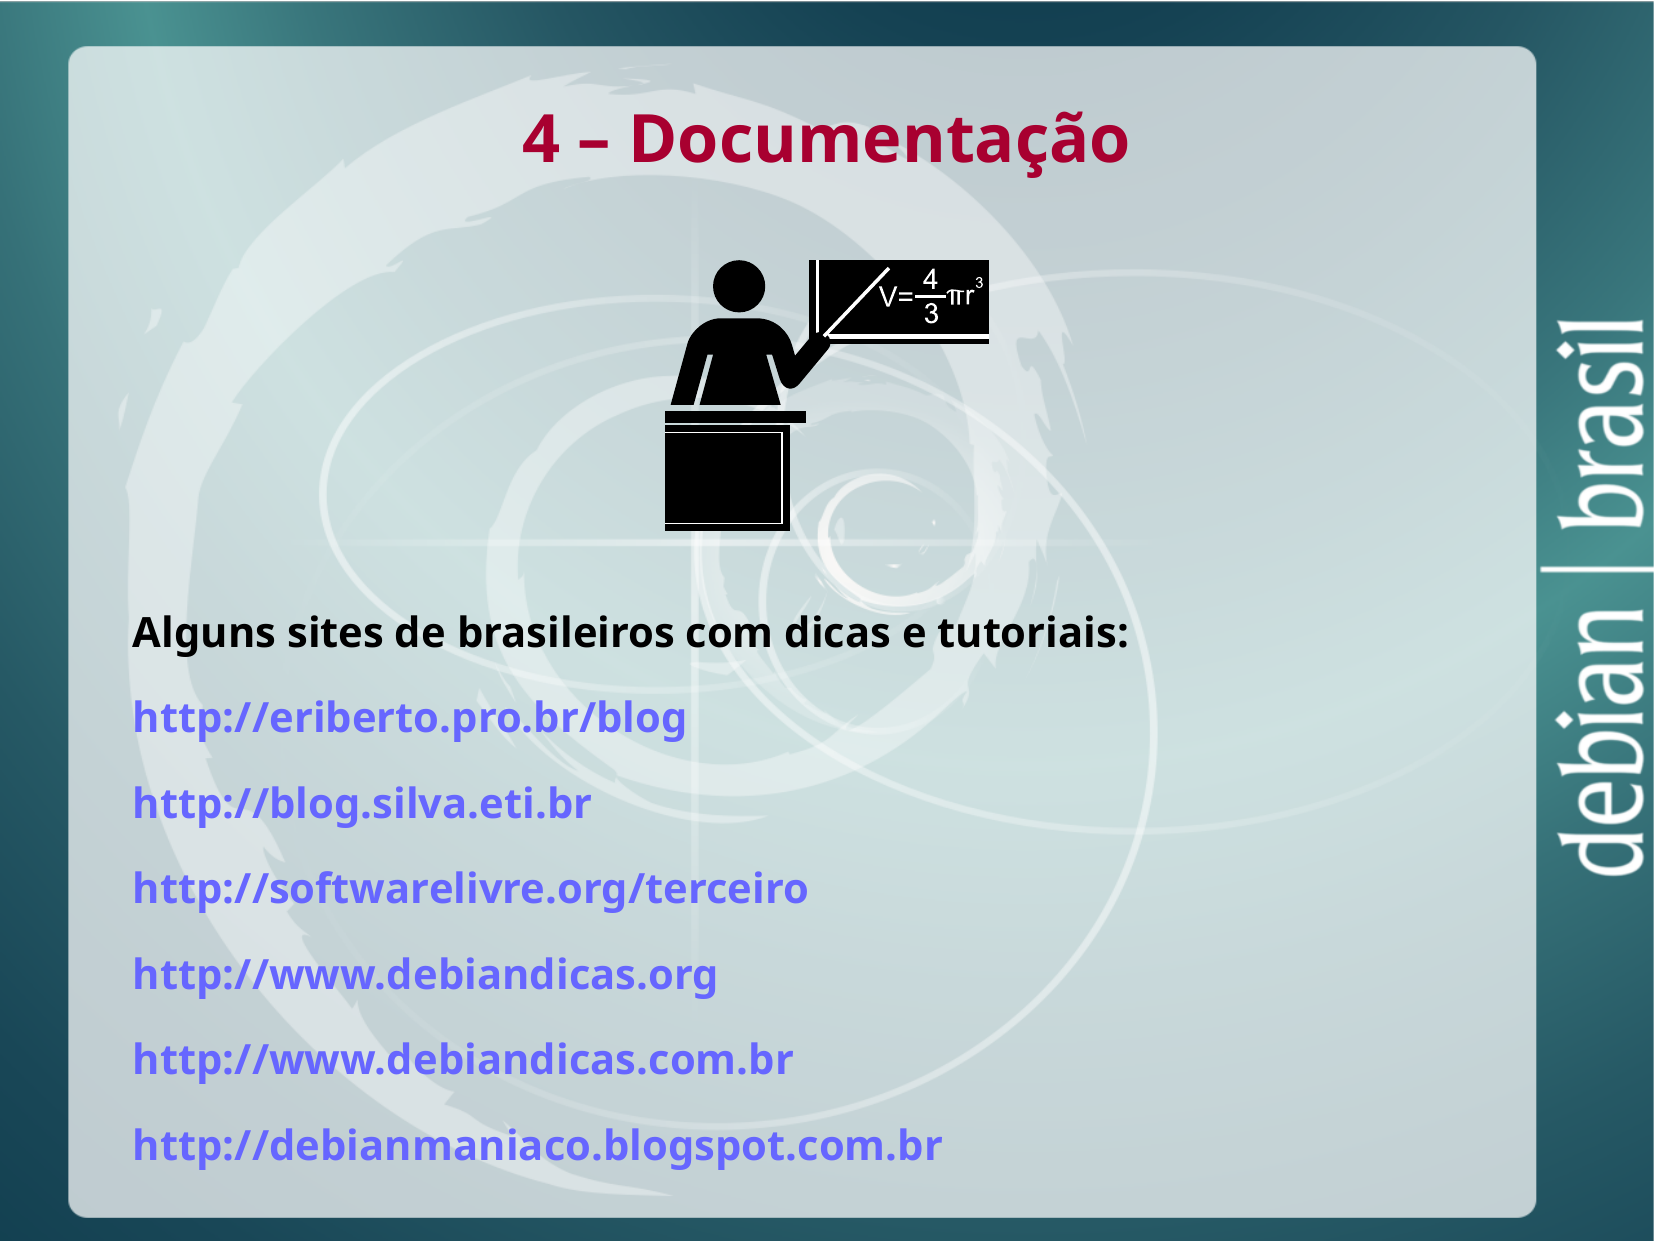

4 – Documentação
Alguns sites de brasileiros com dicas e tutoriais:
http://eriberto.pro.br/blog
http://blog.silva.eti.br
http://softwarelivre.org/terceiro
http://www.debiandicas.org
http://www.debiandicas.com.br
http://debianmaniaco.blogspot.com.br